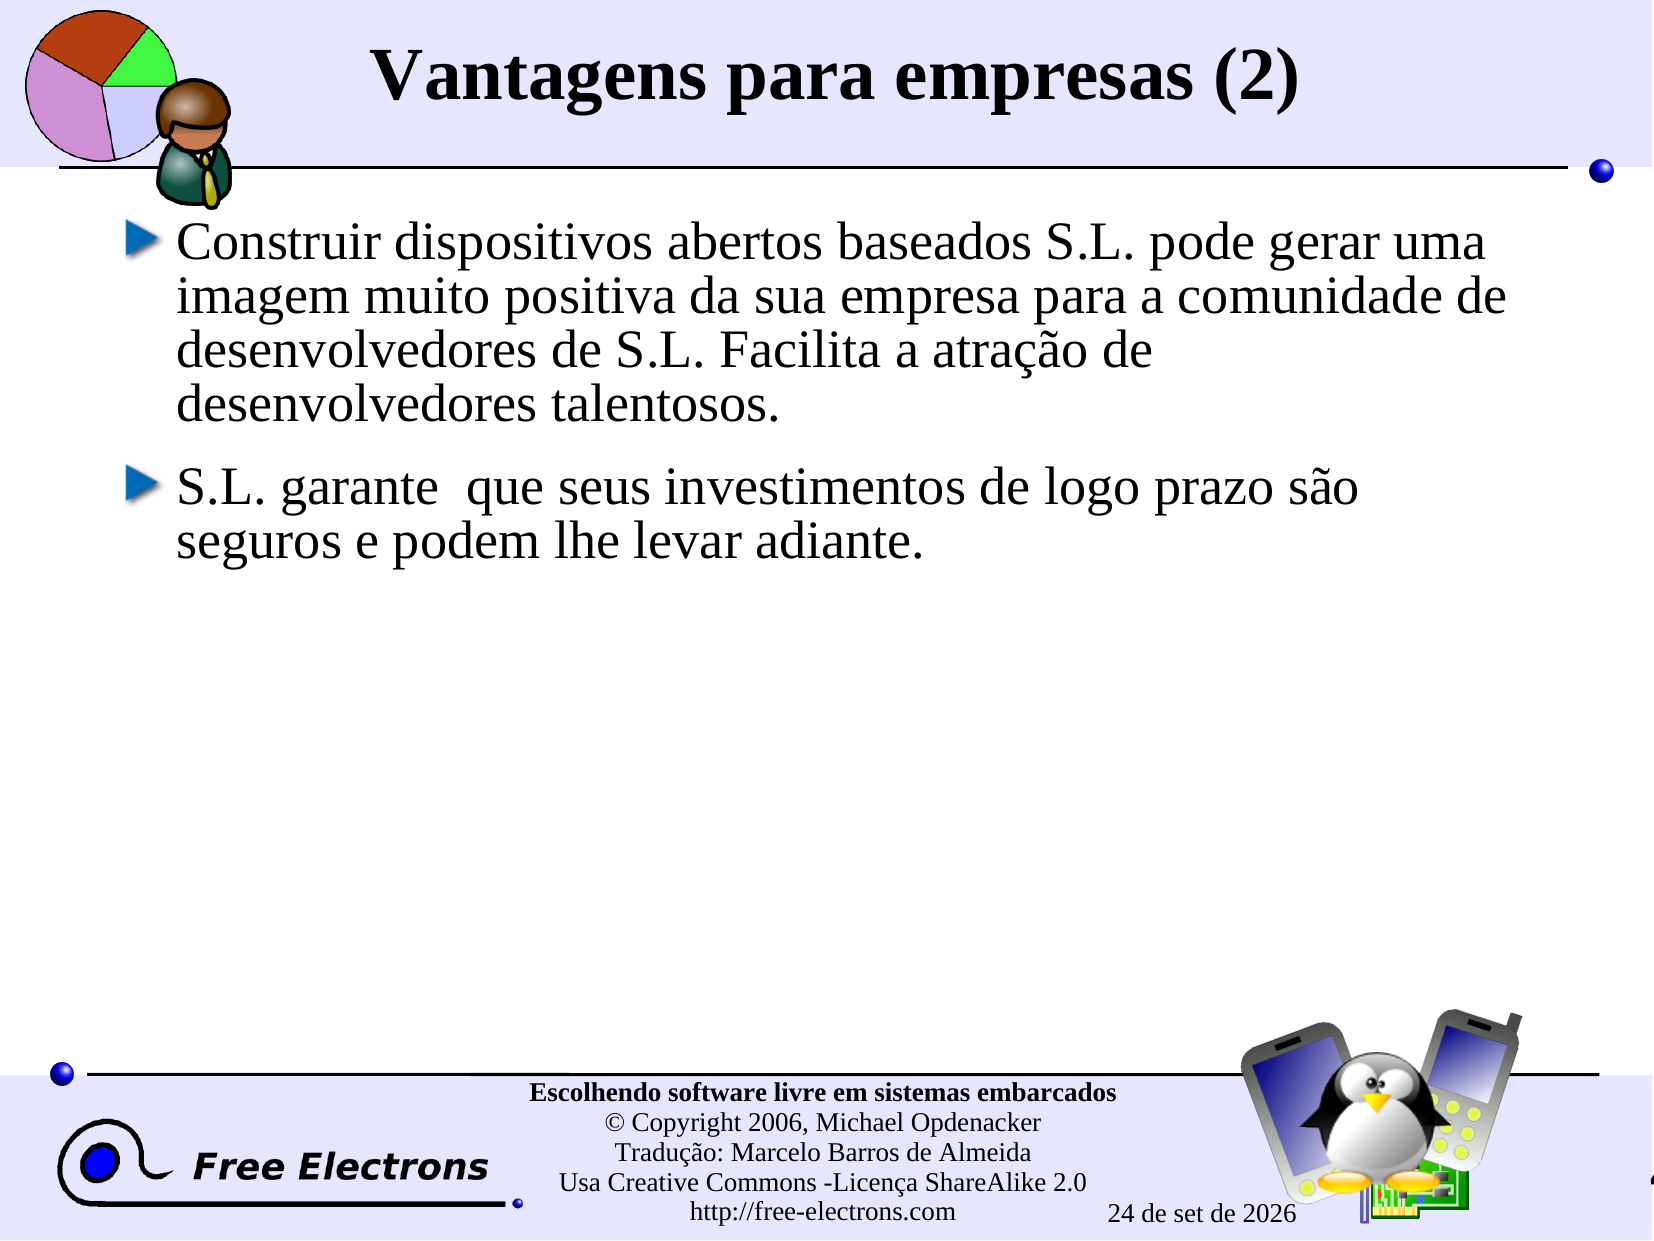

# Vantagens para empresas (2)
Construir dispositivos abertos baseados S.L. pode gerar uma imagem muito positiva da sua empresa para a comunidade de desenvolvedores de S.L. Facilita a atração de desenvolvedores talentosos.
S.L. garante que seus investimentos de logo prazo são seguros e podem lhe levar adiante.